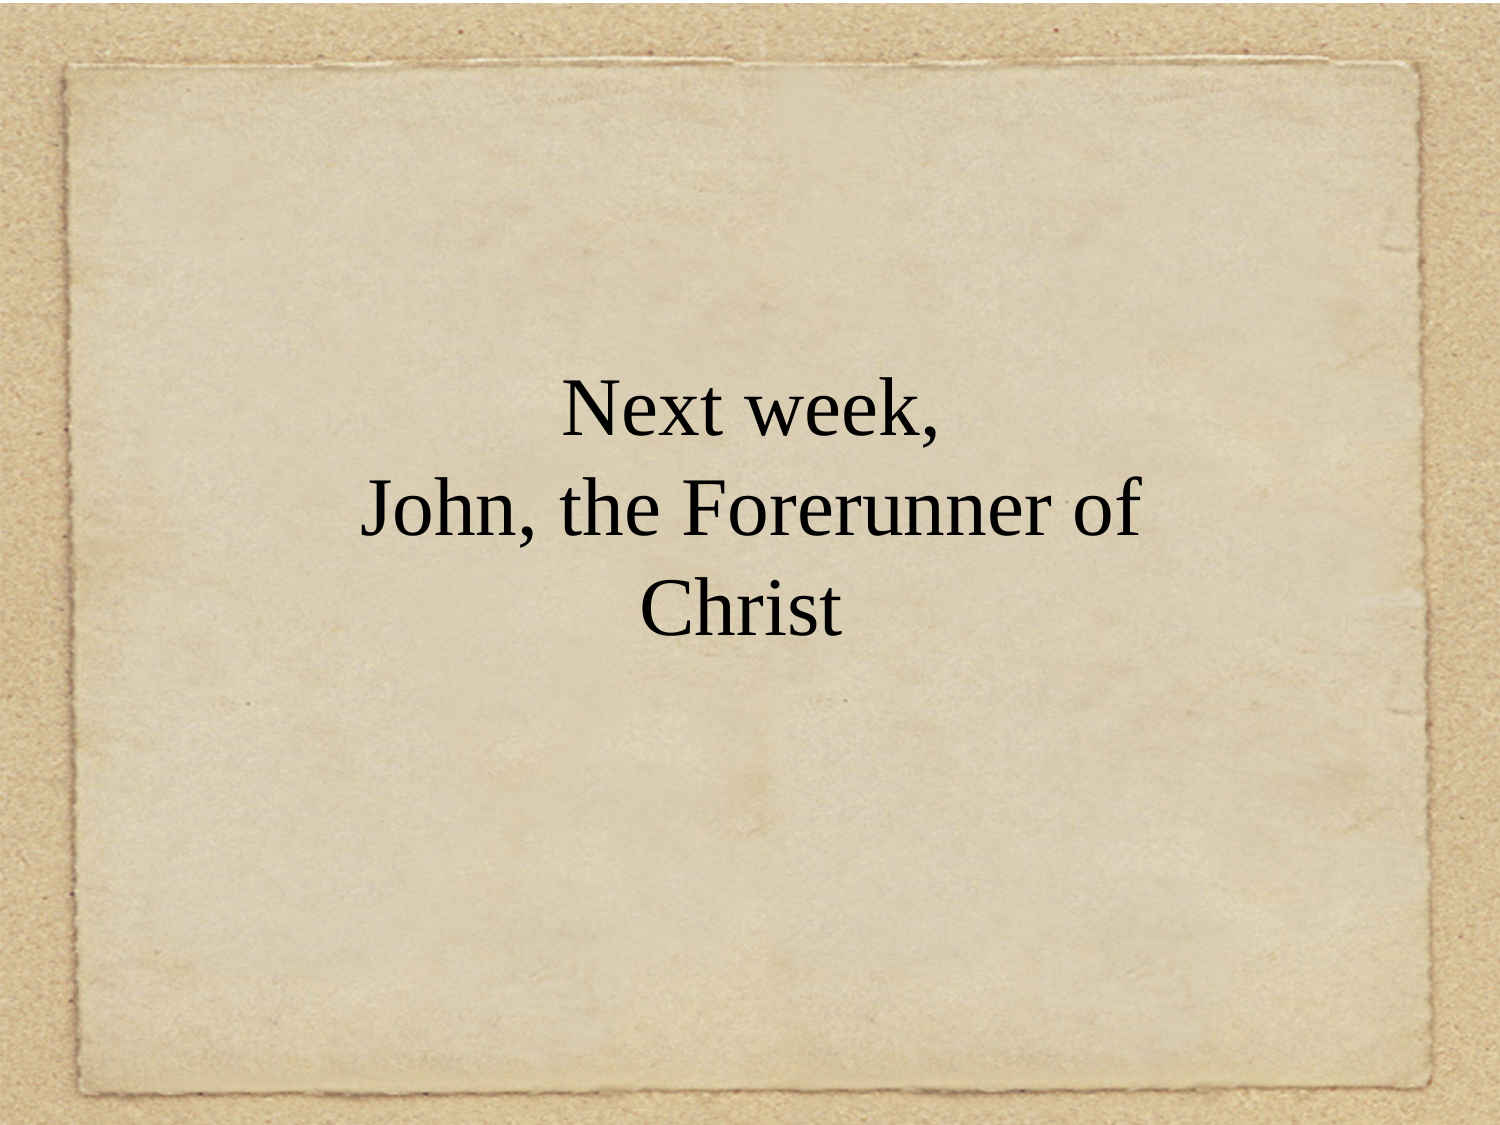

Next week,
John, the Forerunner of Christ